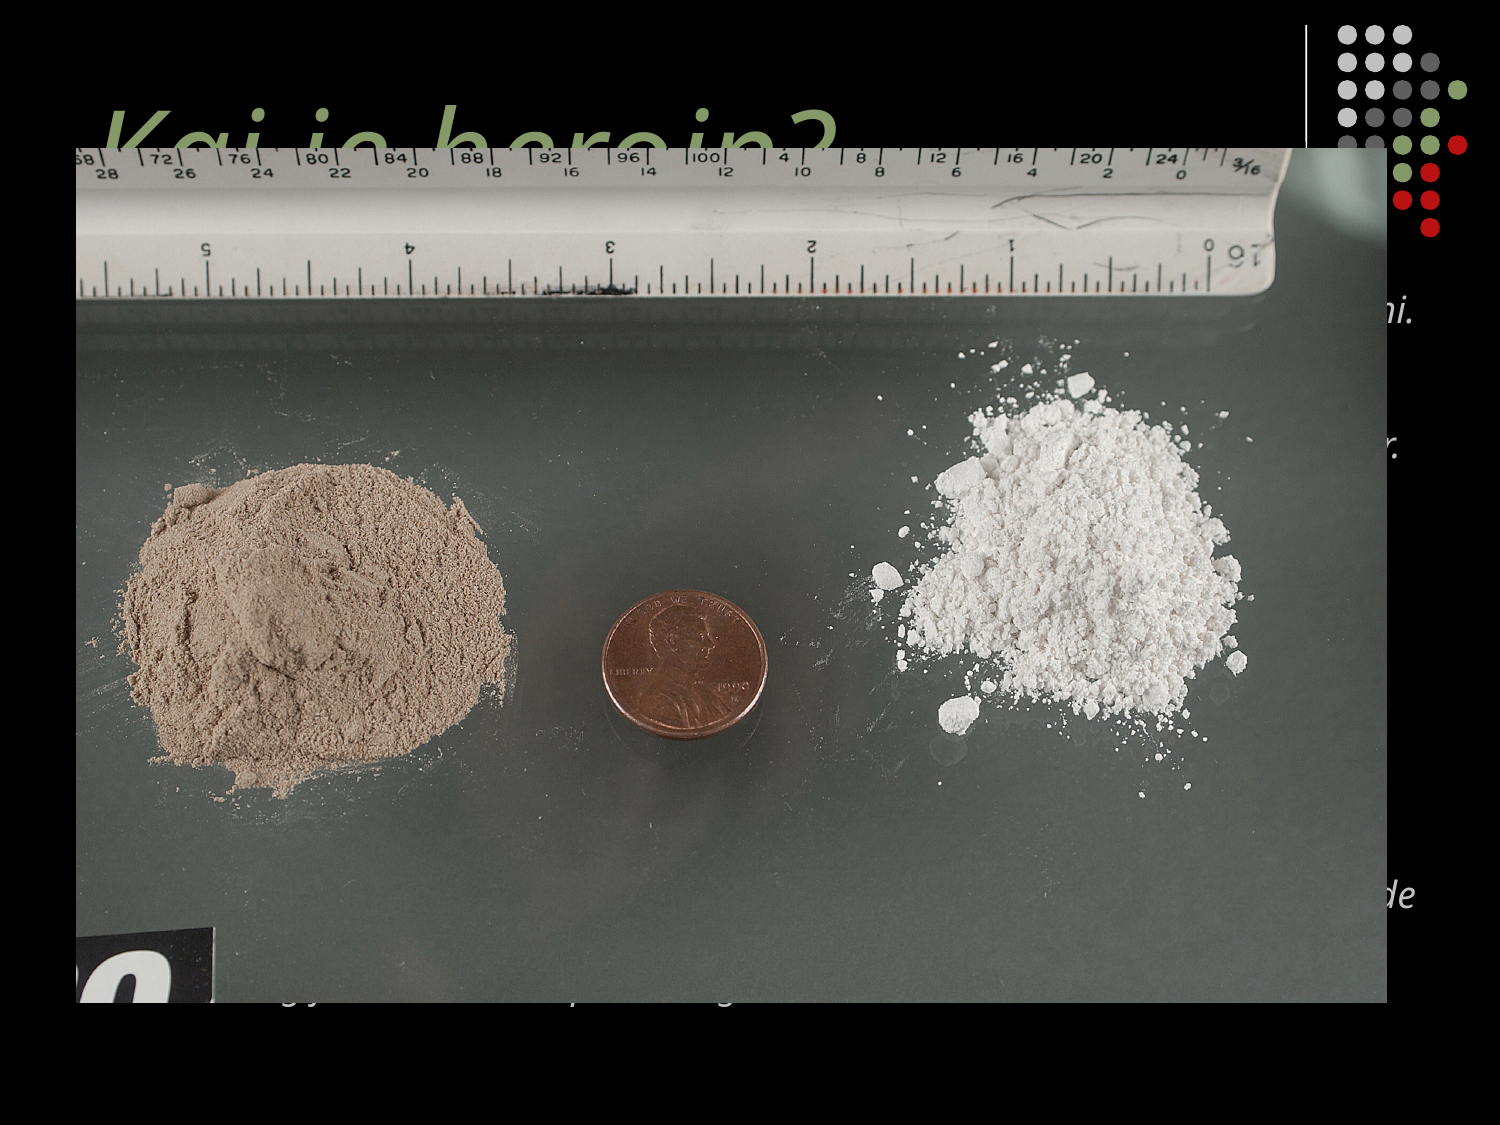

# Kaj je heroin?
Heroin je največkrat bel ali rjav prašek s pogosto dodanimi različnimi primesmi. Posredno ali neposredno lahko primesi povzročijo številne bolezni, zastrupitve ali celo smrt. Primesi so recimo: mlečni sladkor, vitamin C, puder v prahu, čistila, kofein, uspavala, strihnin (strup za podgane), anestetiki, amfetamini idr.
Dejstvo je, da več kot je preprodajalcev, tem manjša je čistost heroina. To je nevarno predvsem zato, ker so preprodajalci pogosto od heroina odvisni tudi sami in ker potrebujejo denar za svoj heroin, dodajajo vse kar jim pride pod roko. In to samo zato, da bodo lahko prodali čim več heroina in s tem čim več zaslužili. Pogosta posledica primesi v heroinu je zato tresenje, kot alergična reakcija, ki nastopi 20 do 30 minut po vbrizgu.
Vse to pa ni edina nevarnost za uživalce. Letošnja letina opija je bila v primerjavi z lanskim letom 2× večja in posledično lahko pričakujemo več čistejšega heroina.
Uživalci torej največkrat ne vedo, kaj heroin vsebuje in zato je tveganje, da pride do nevarnega ali prevelikega odmerka še večje. Največ smrtnih primerov med uživalci drog je ravno zaradi prevelikega odmerka.